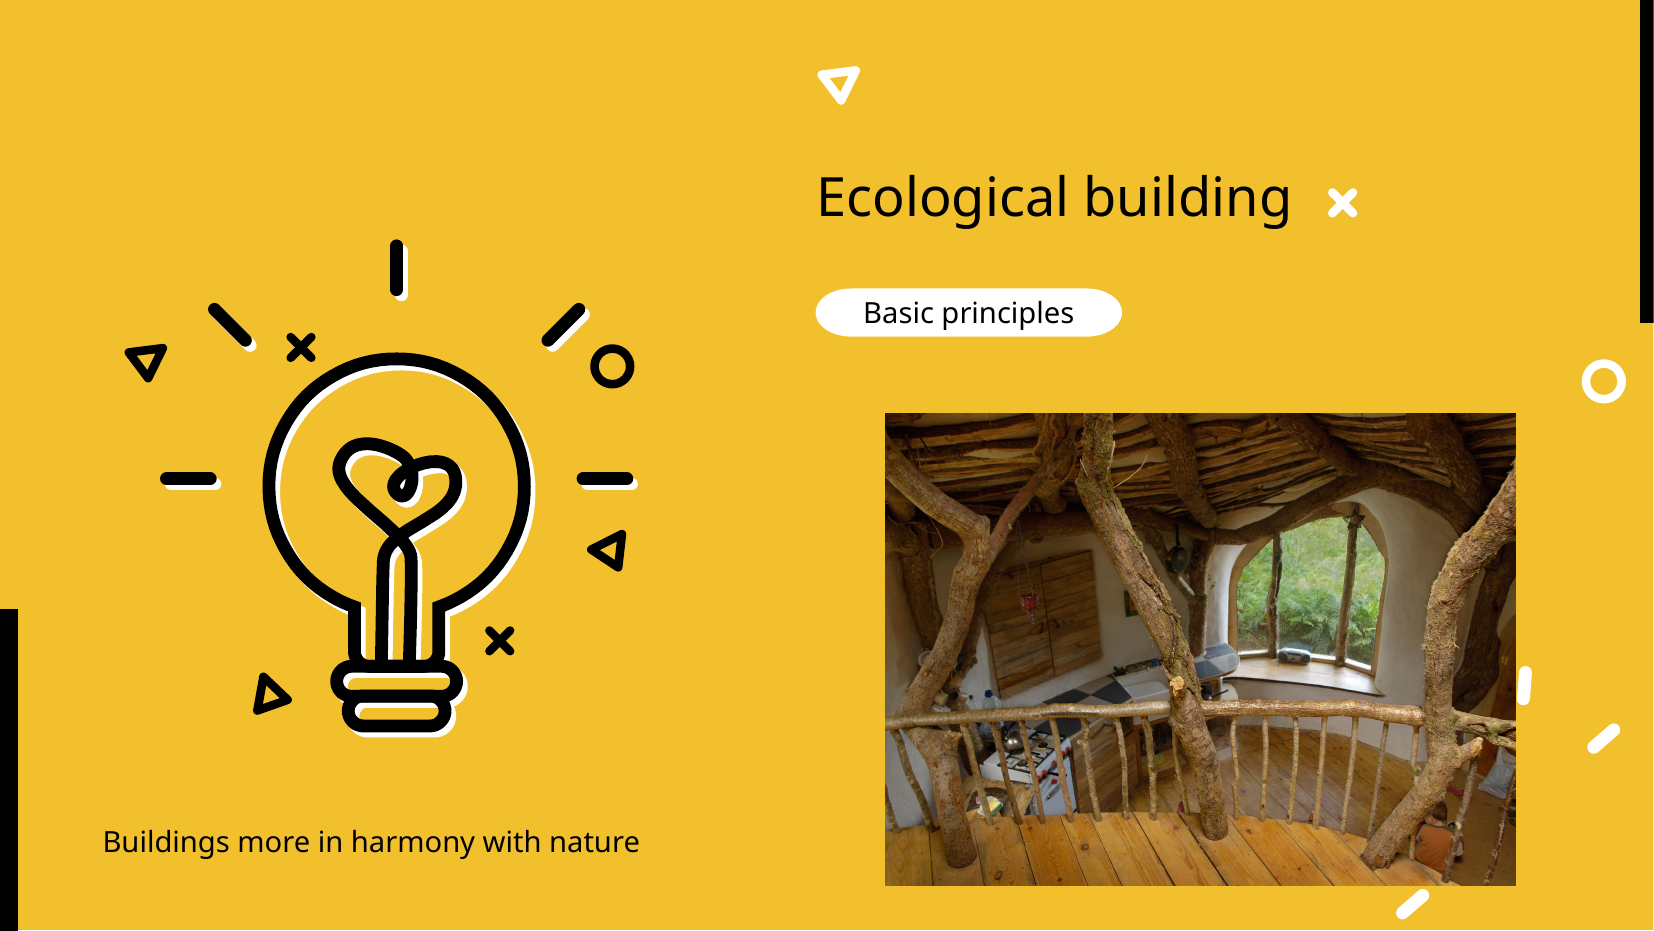

# Ecological building
Basic principles
Buildings more in harmony with nature